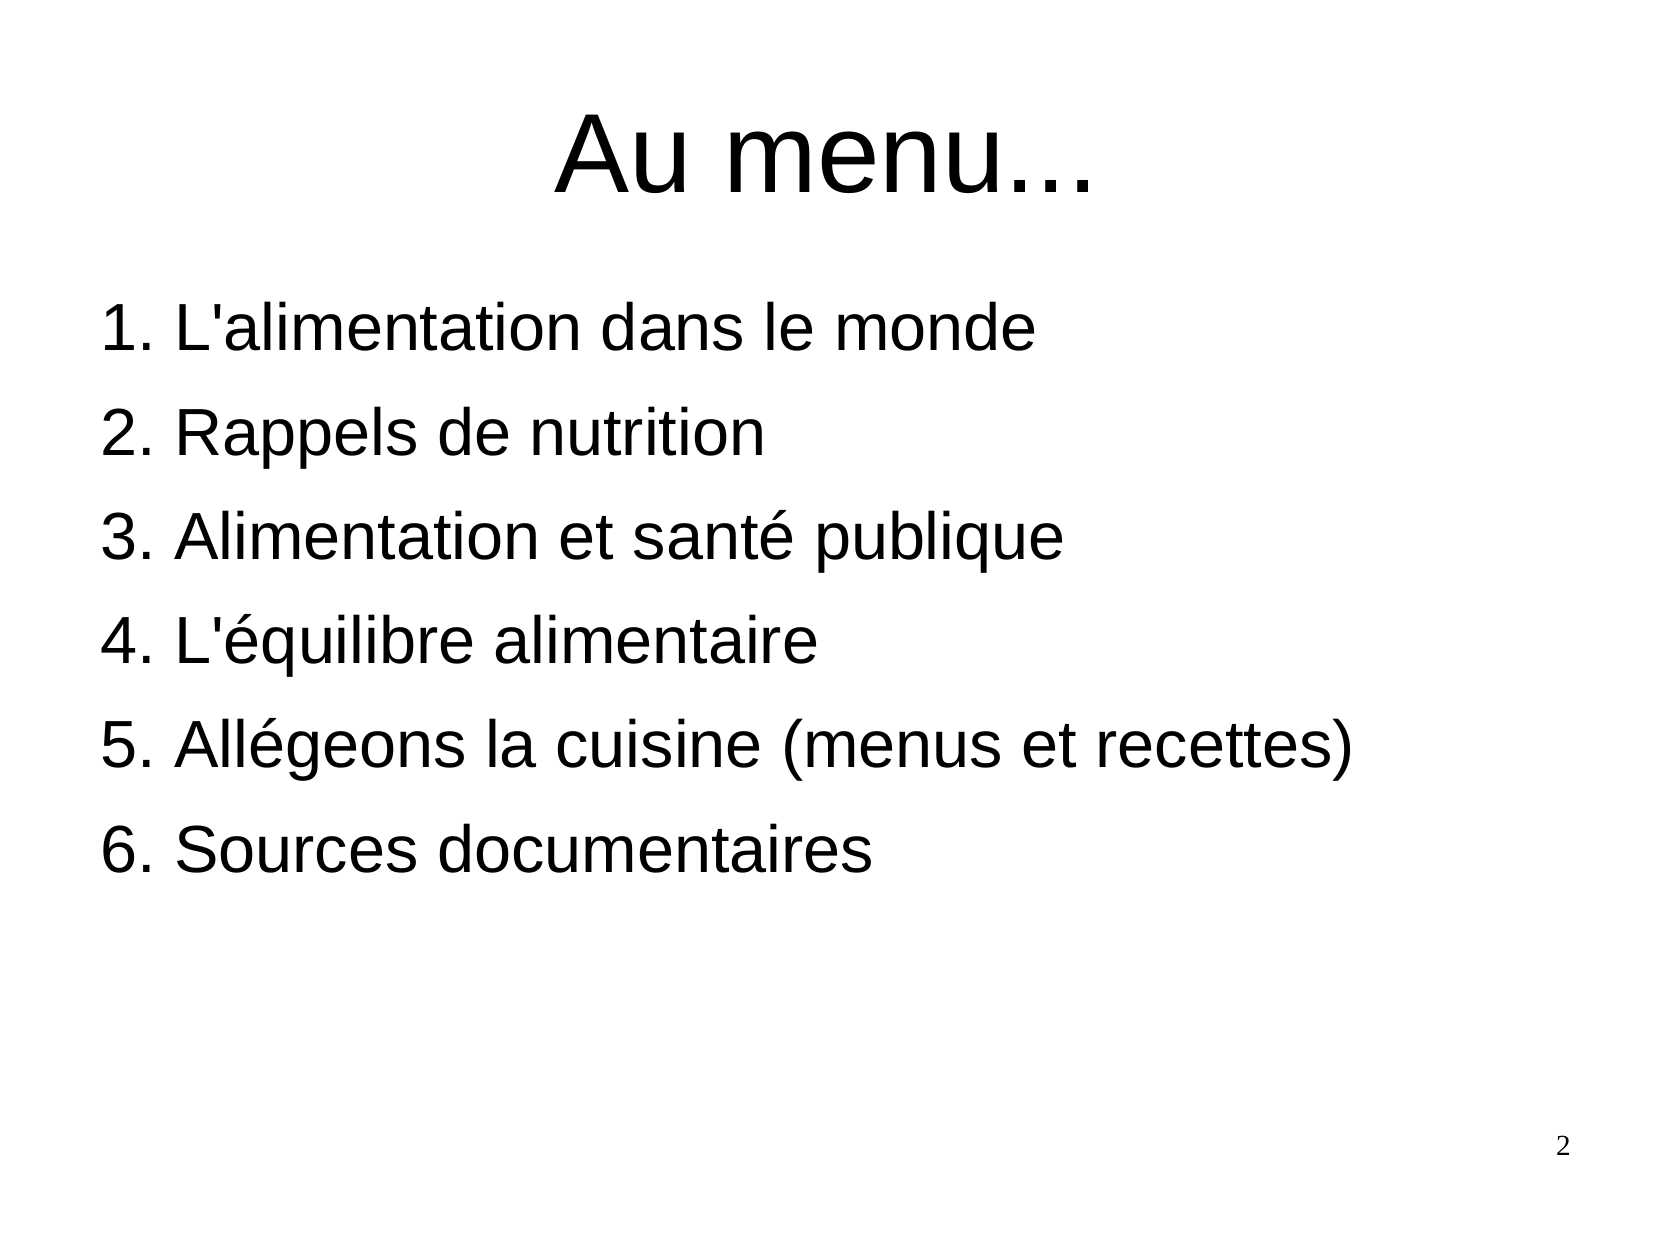

# Au menu...
 L'alimentation dans le monde
 Rappels de nutrition
 Alimentation et santé publique
 L'équilibre alimentaire
 Allégeons la cuisine (menus et recettes)
 Sources documentaires
2